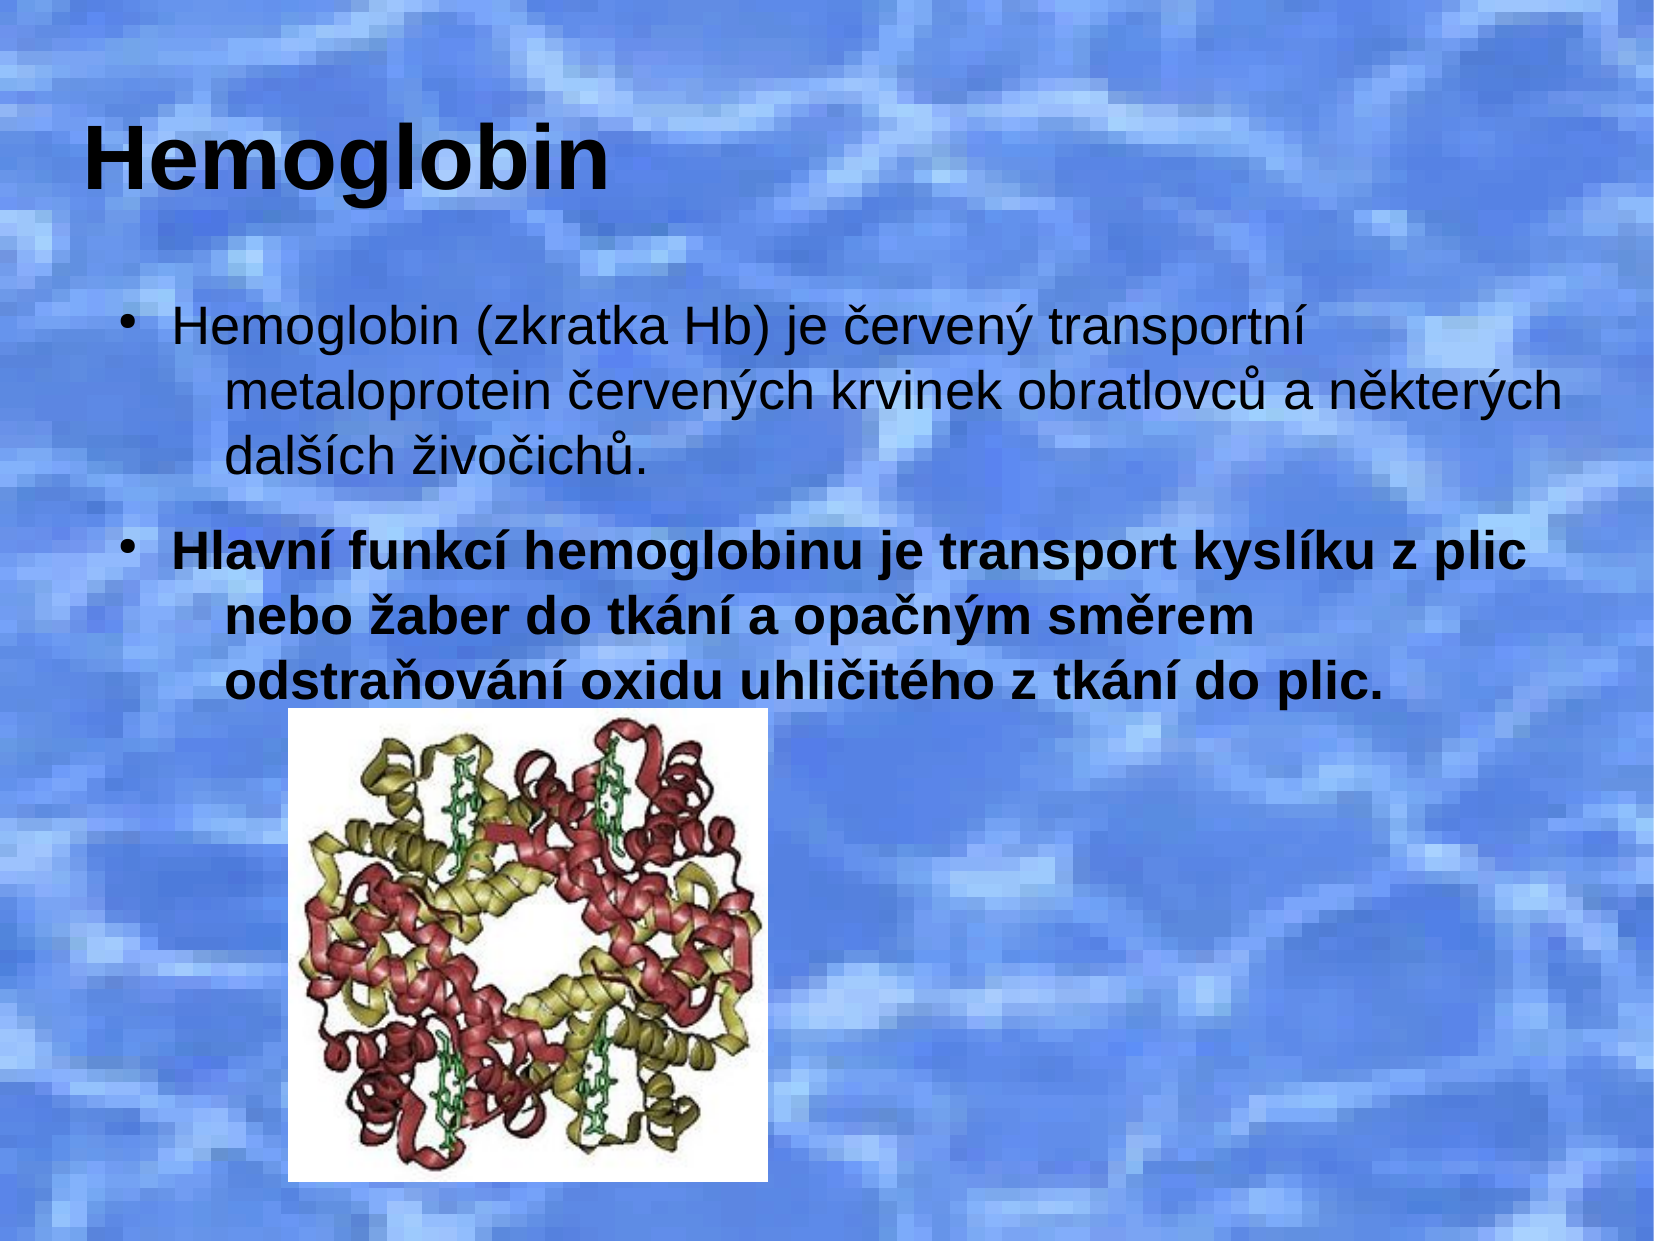

# Hemoglobin
Hemoglobin (zkratka Hb) je červený transportní metaloprotein červených krvinek obratlovců a některých dalších živočichů.
Hlavní funkcí hemoglobinu je transport kyslíku z plic nebo žaber do tkání a opačným směrem odstraňování oxidu uhličitého z tkání do plic.